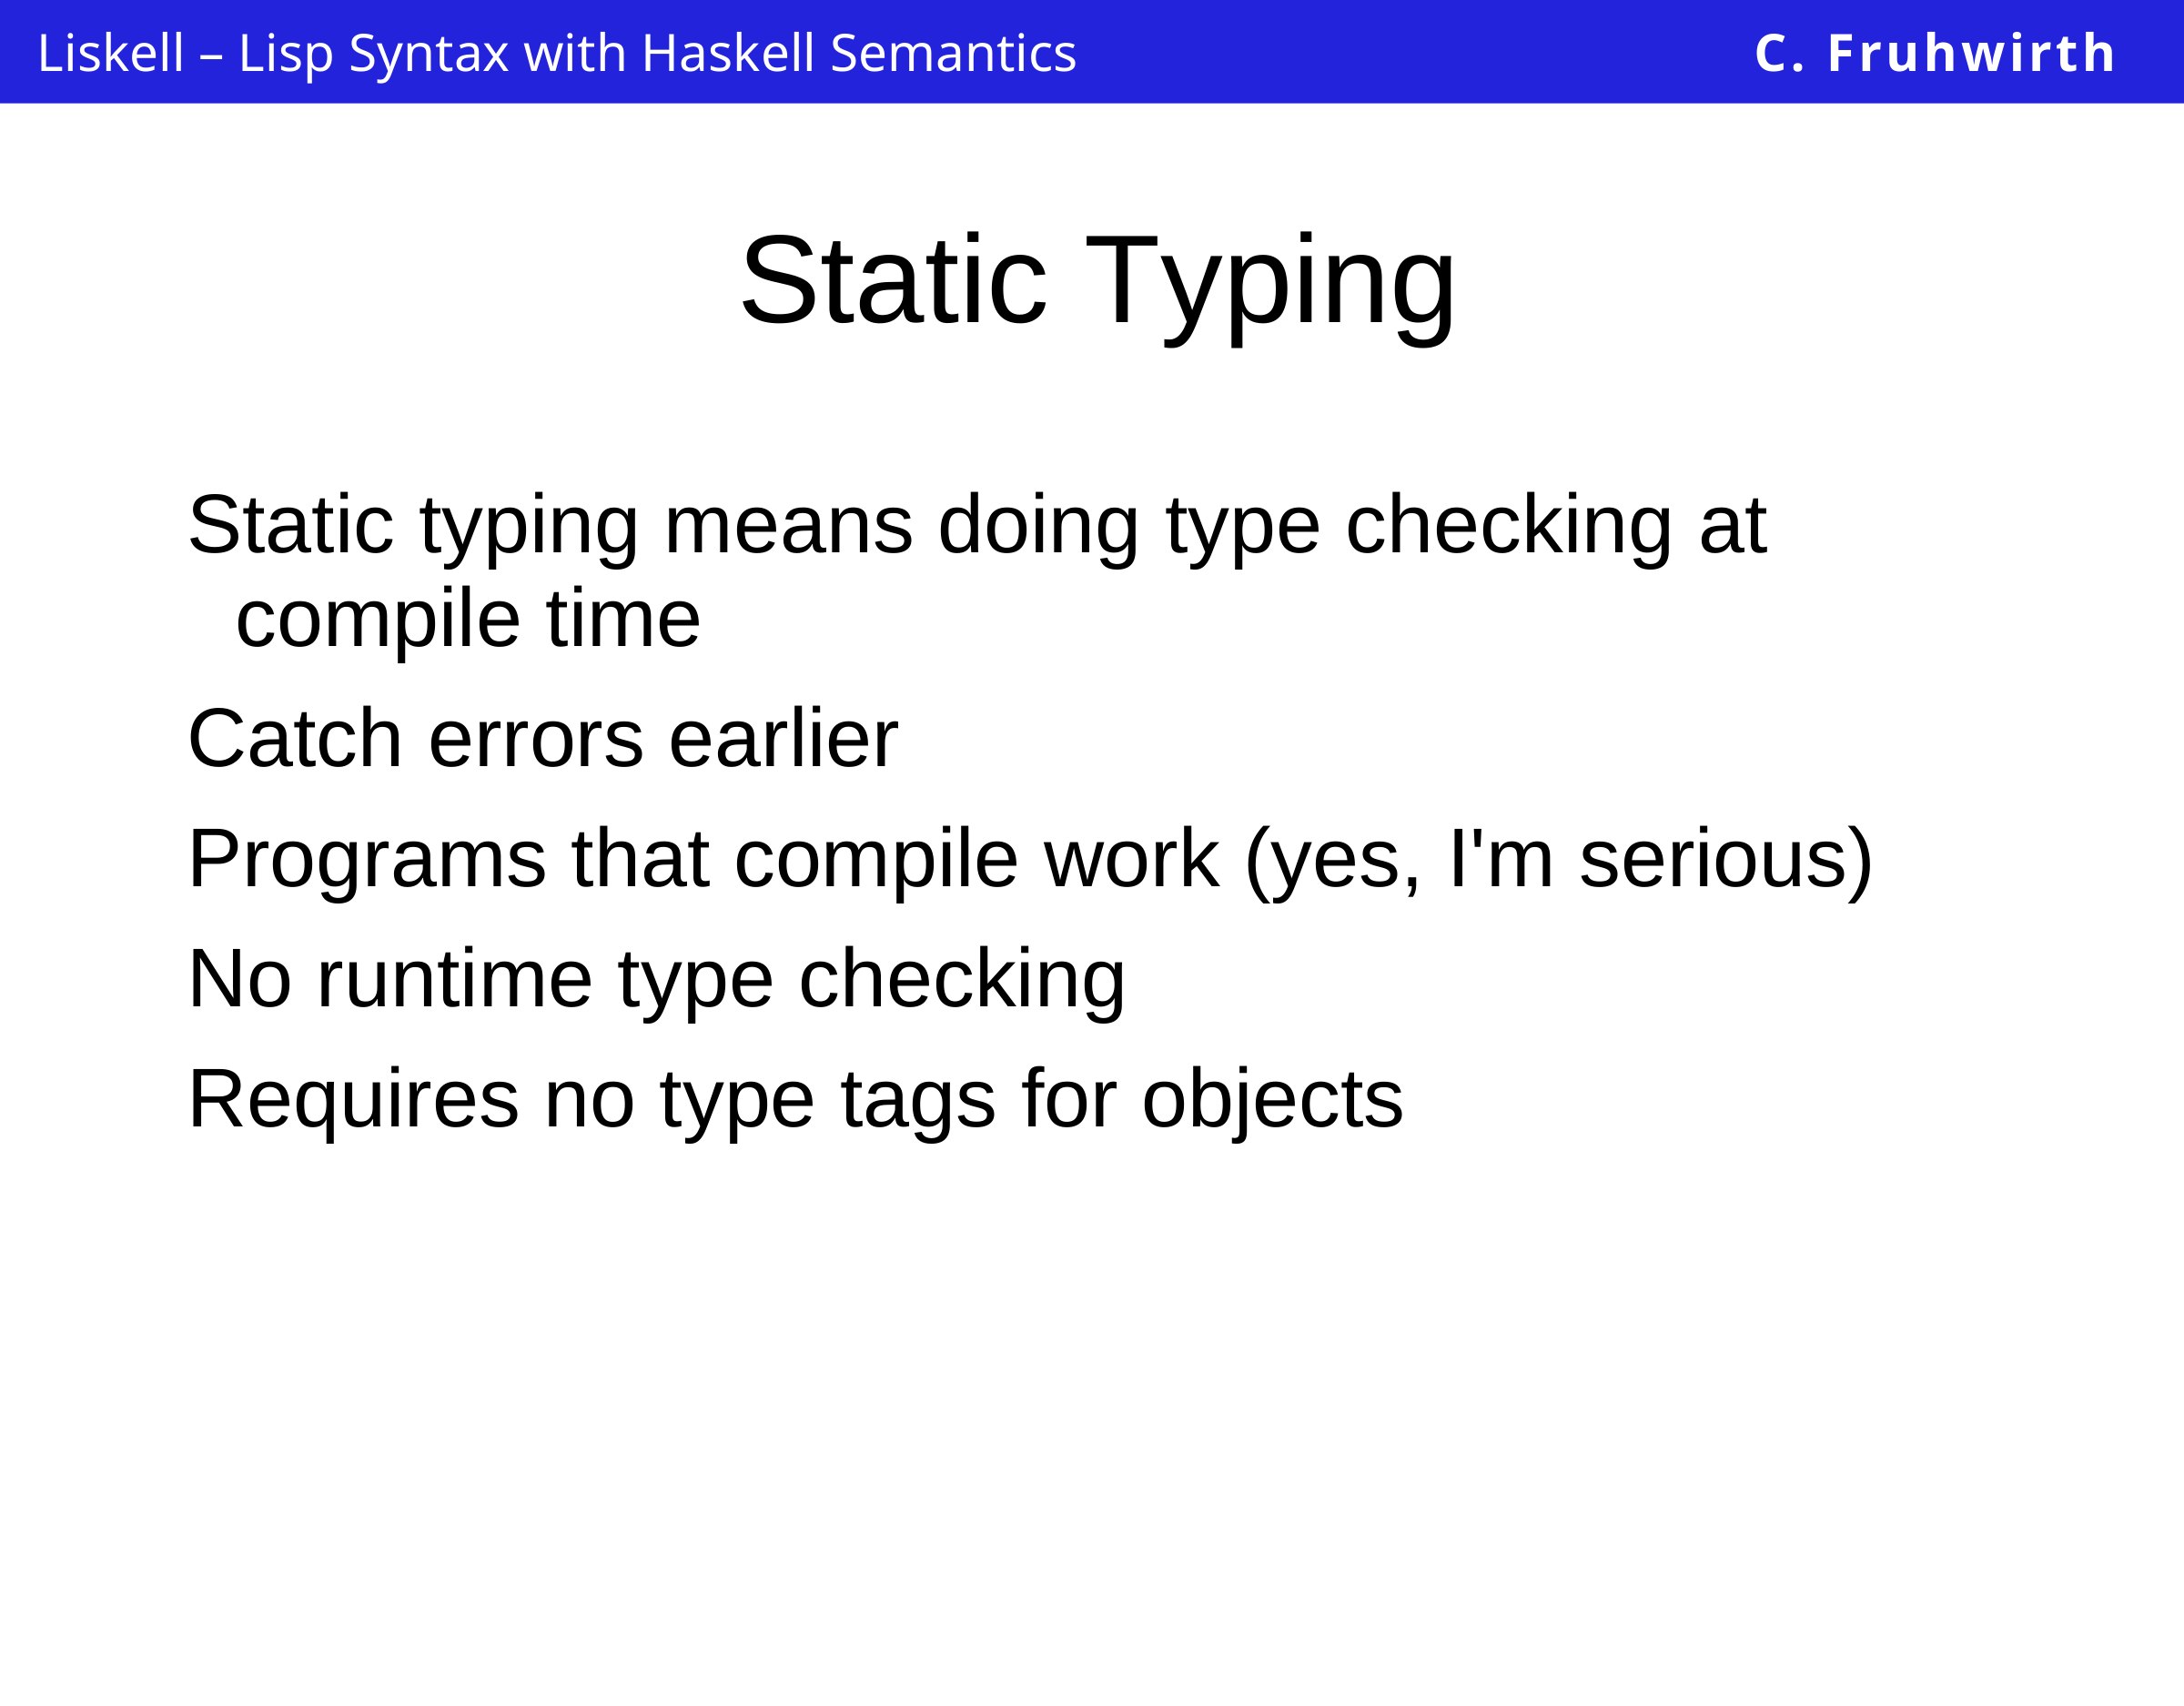

# Static Typing
Static typing means doing type checking at compile time
Catch errors earlier
Programs that compile work (yes, I'm serious)
No runtime type checking
Requires no type tags for objects